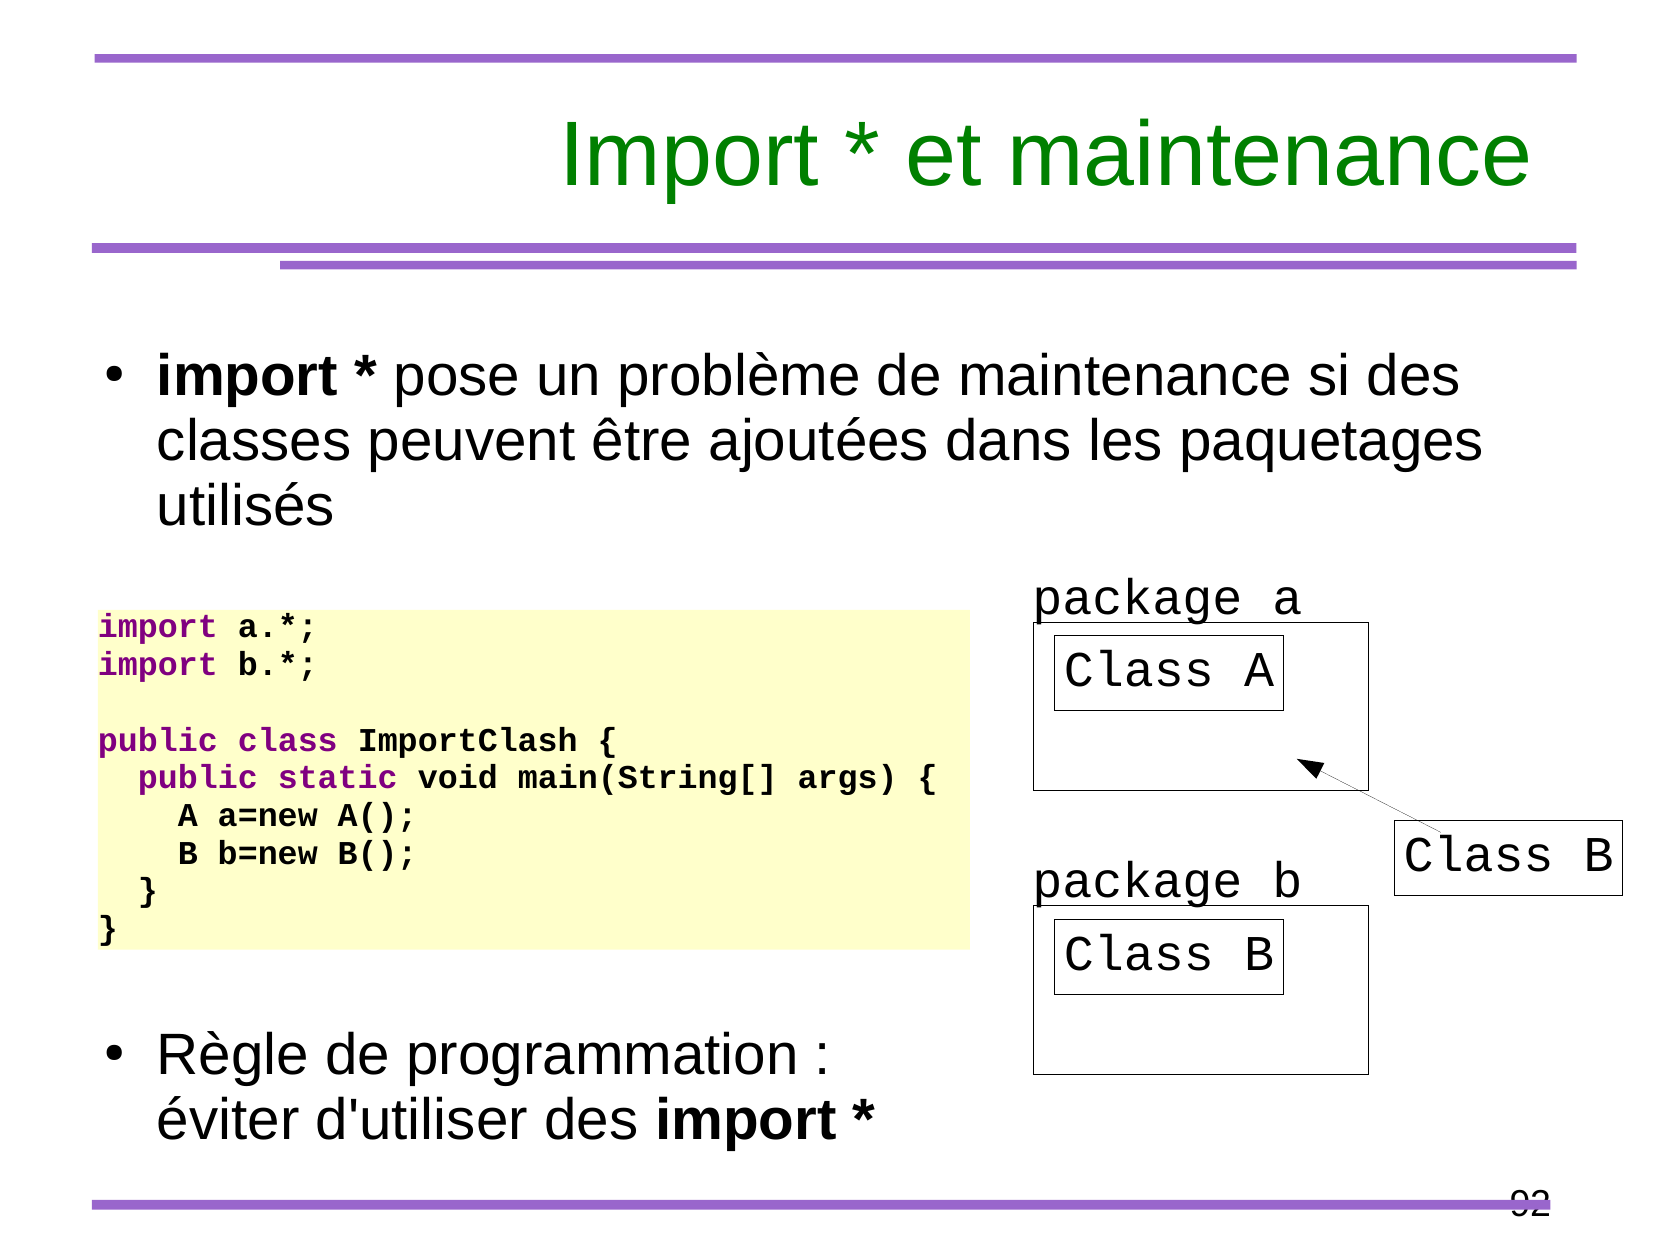

# Import * et maintenance
import * pose un problème de maintenance si des classes peuvent être ajoutées dans les paquetages utilisés
Règle de programmation :
éviter d'utiliser des import *
package a
import a.*;
import b.*;
public class ImportClash {
 public static void main(String[] args) {
 A a=new A();
 B b=new B();
 }
}
Class A
Class B
package b
Class B